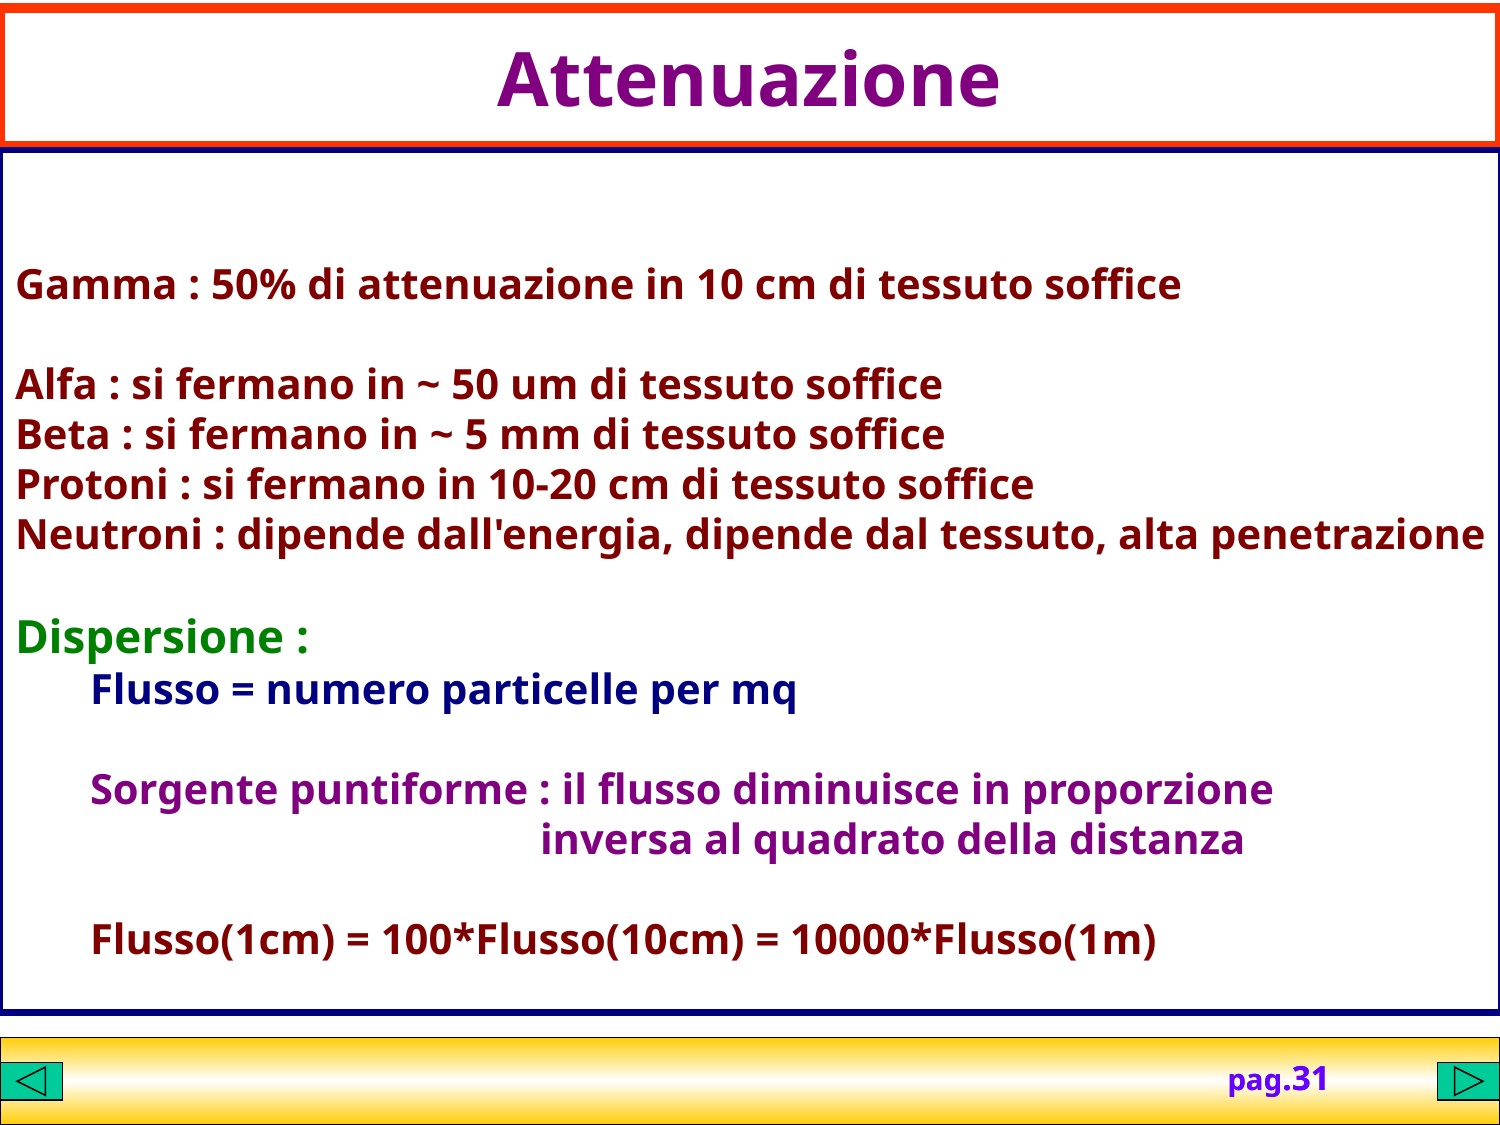

# Attenuazione
Gamma : 50% di attenuazione in 10 cm di tessuto soffice
Alfa : si fermano in ~ 50 um di tessuto soffice
Beta : si fermano in ~ 5 mm di tessuto soffice
Protoni : si fermano in 10-20 cm di tessuto soffice
Neutroni : dipende dall'energia, dipende dal tessuto, alta penetrazione
Dispersione :
	Flusso = numero particelle per mq
	Sorgente puntiforme : il flusso diminuisce in proporzione
							inversa al quadrato della distanza
	Flusso(1cm) = 100*Flusso(10cm) = 10000*Flusso(1m)
pag.
31